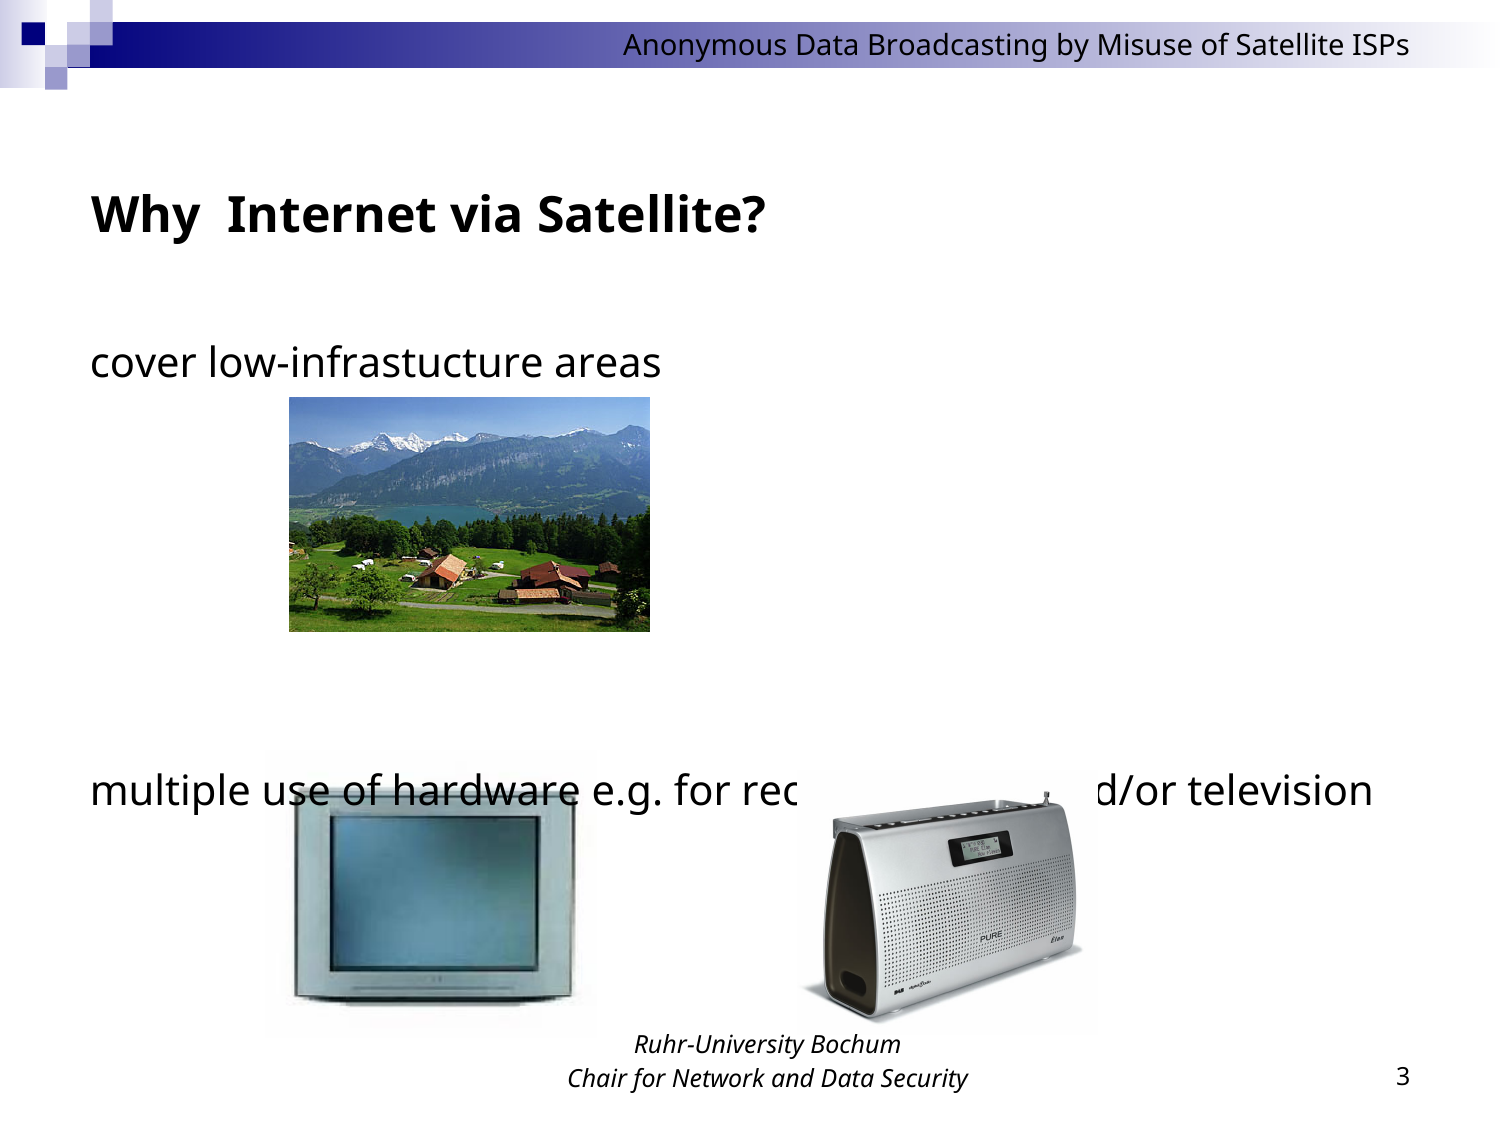

# Anonymous Data Broadcasting by Misuse of Satellite ISPs
Why Internet via Satellite?
cover low-infrastucture areas
multiple use of hardware e.g. for receiving radio and/or television
Ruhr-University Bochum
Chair for Network and Data Security
3